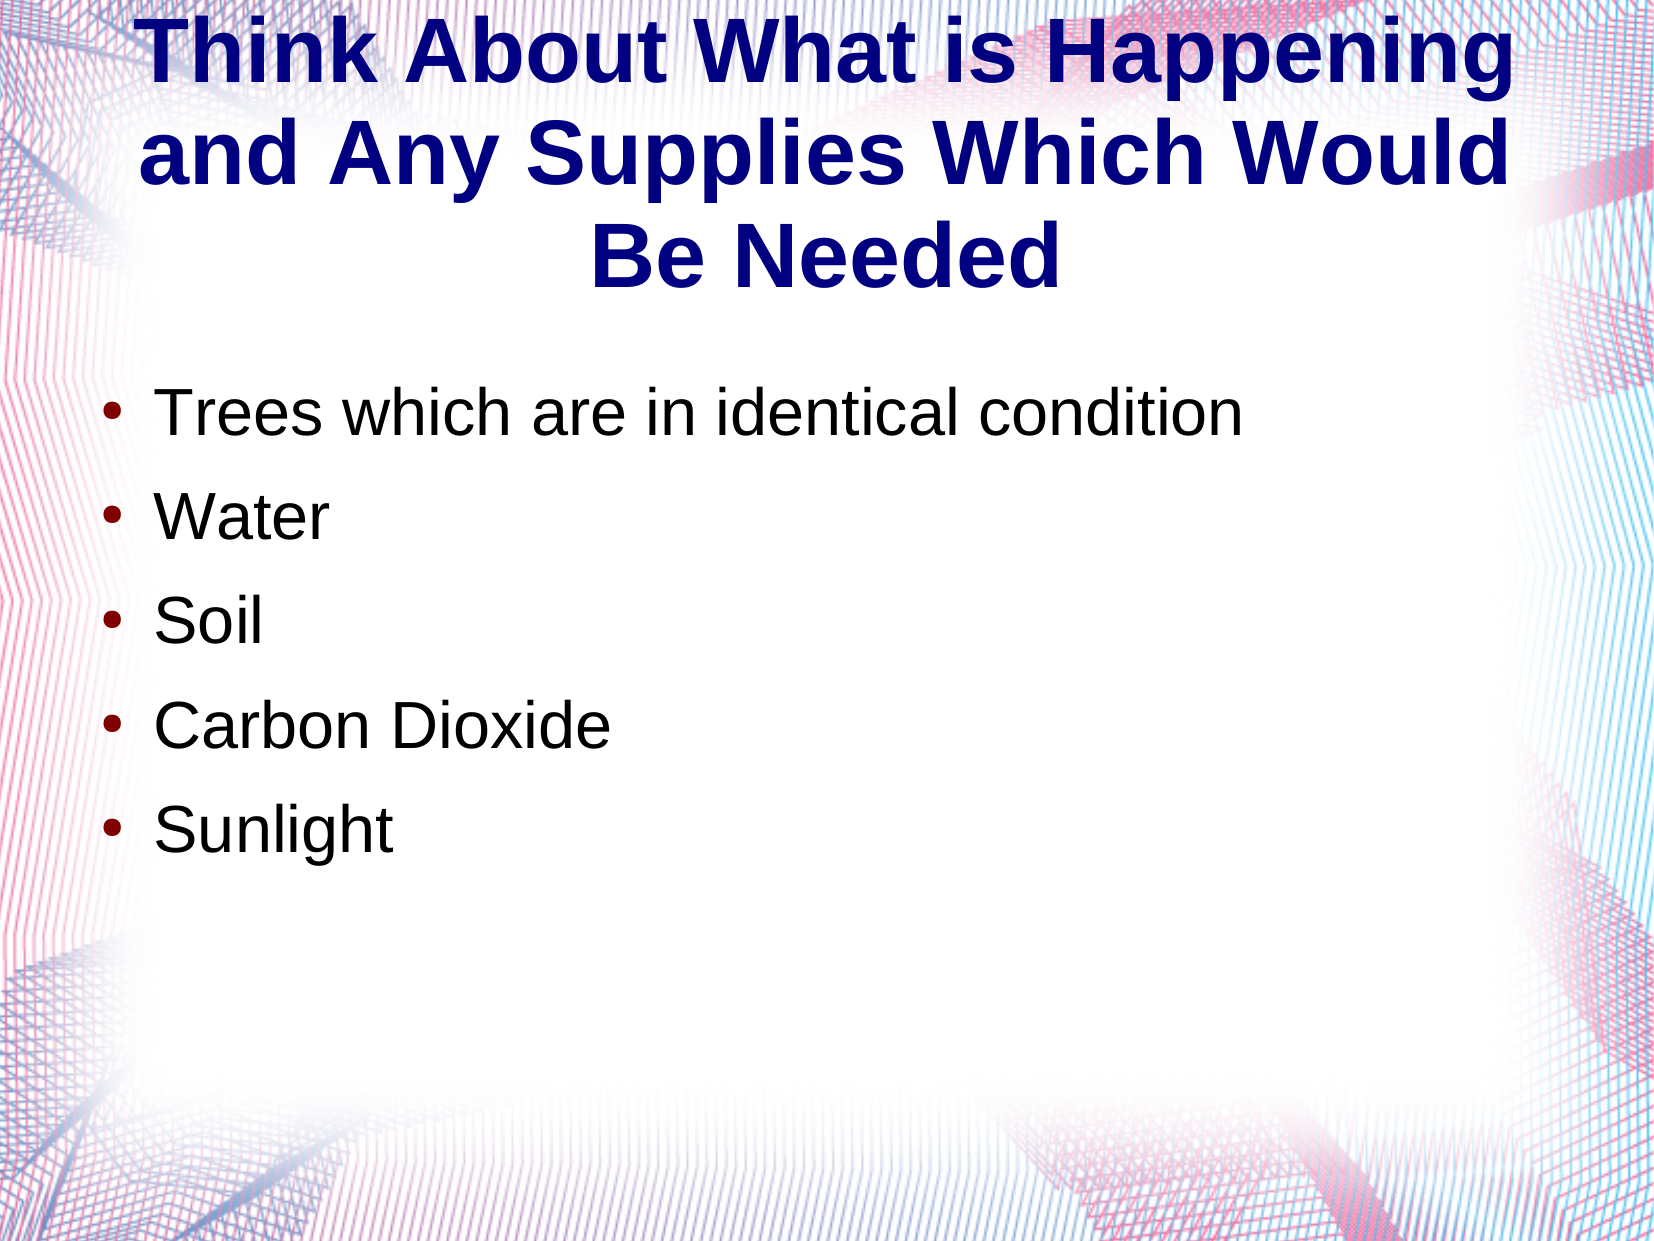

# Think About What is Happening and Any Supplies Which Would Be Needed
Trees which are in identical condition
Water
Soil
Carbon Dioxide
Sunlight